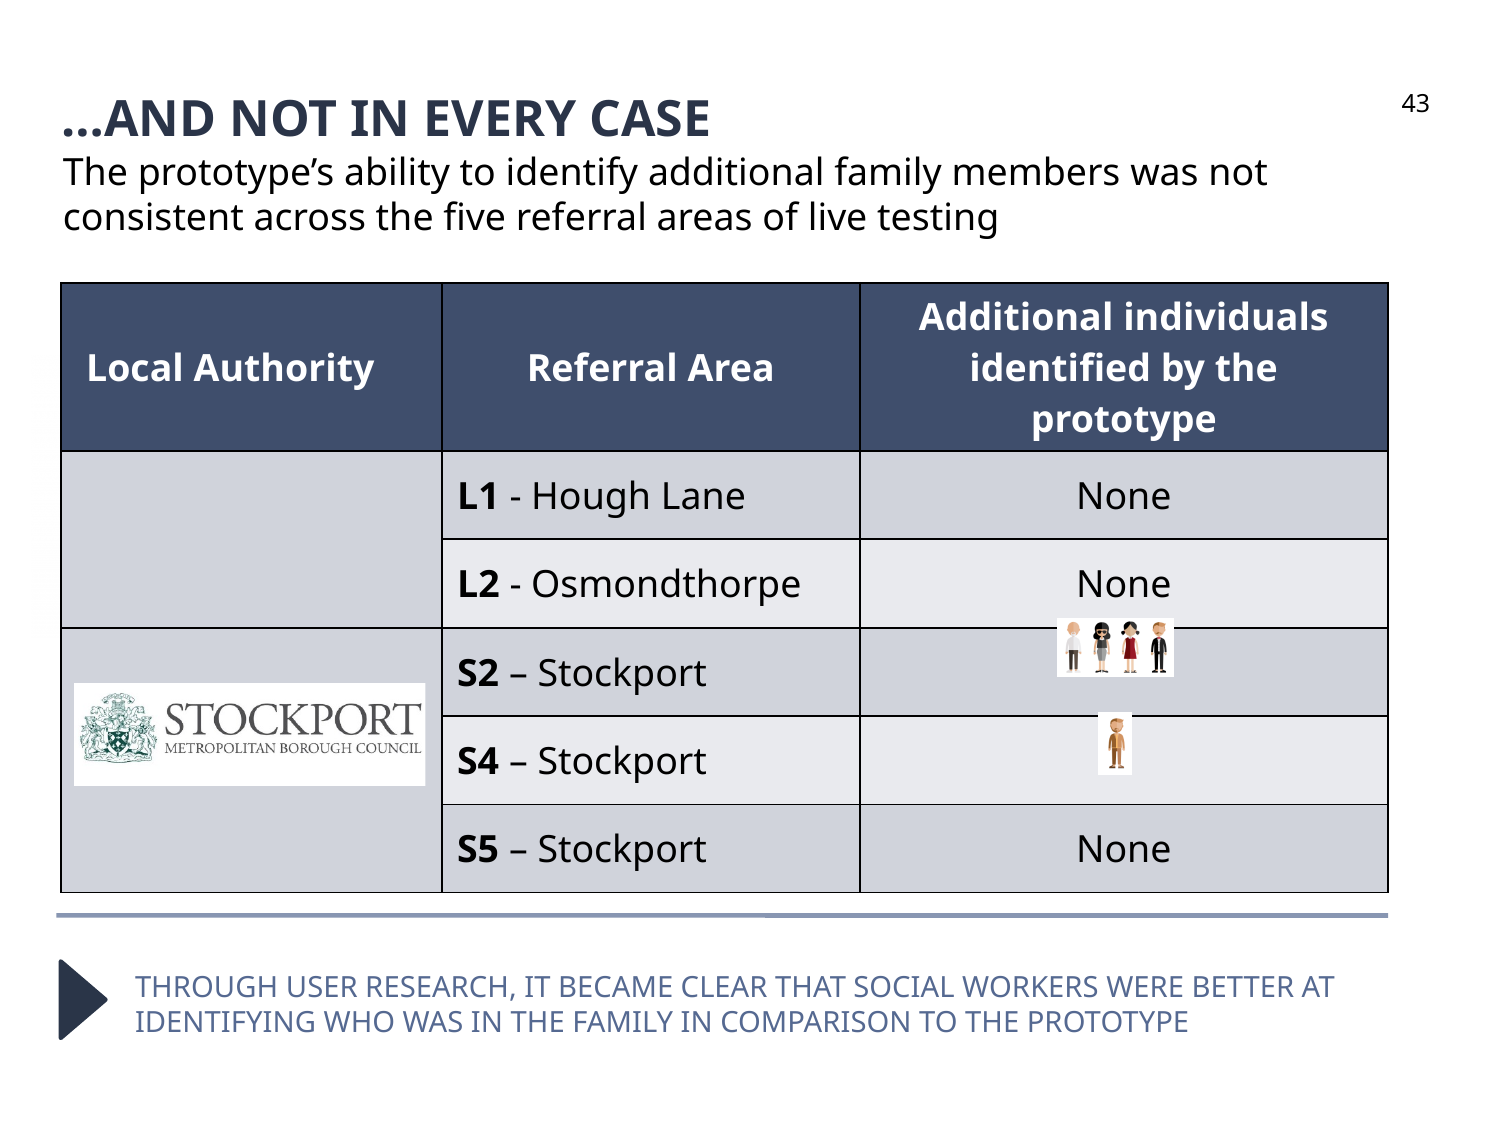

…AND NOT IN EVERY CASE
The prototype’s ability to identify additional family members was not consistent across the five referral areas of live testing
| Local Authority | Referral Area | Additional individuals identified by the prototype |
| --- | --- | --- |
| | L1 - Hough Lane | None |
| | L2 - Osmondthorpe | None |
| | S2 – Stockport | |
| | S4 – Stockport | |
| | S5 – Stockport | None |
THROUGH USER RESEARCH, IT BECAME CLEAR THAT SOCIAL WORKERS WERE BETTER AT IDENTIFYING WHO WAS IN THE FAMILY IN COMPARISON TO THE PROTOTYPE